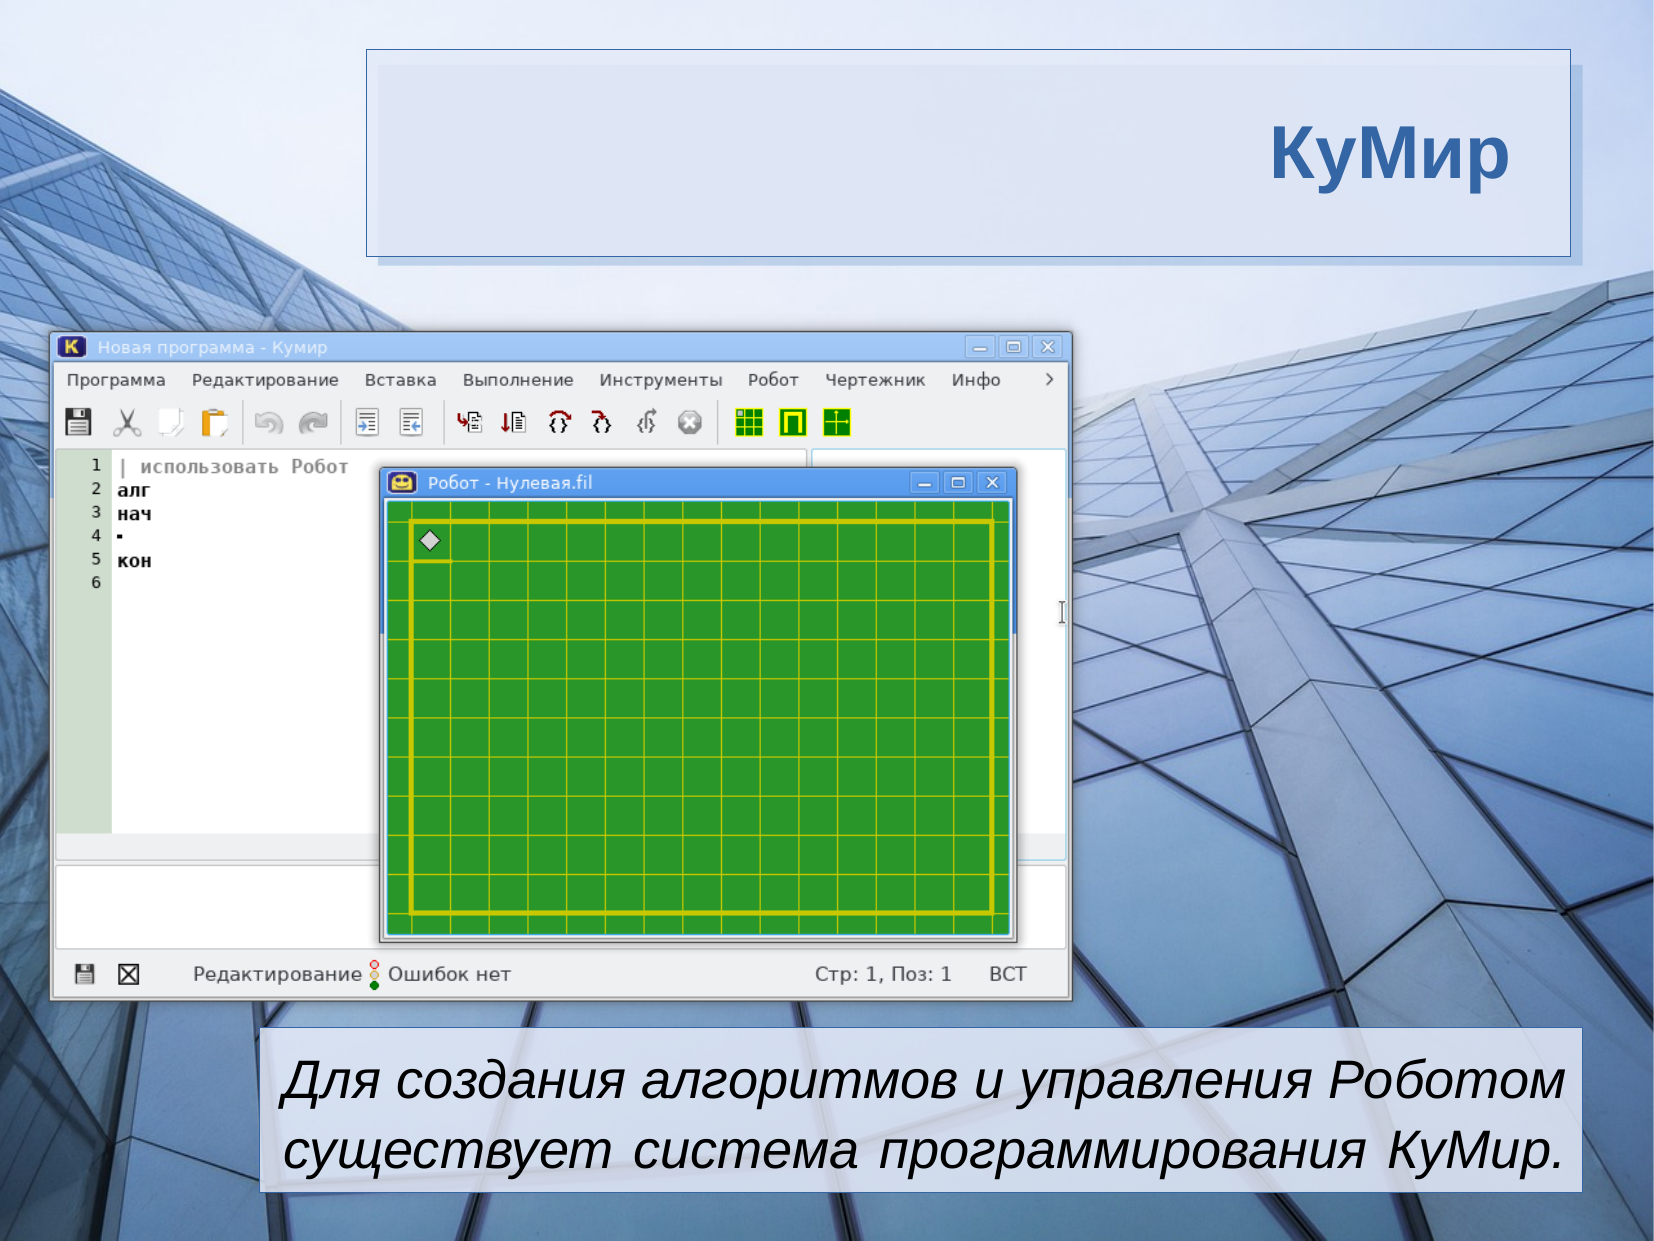

# КуМир
Для создания алгоритмов и управления Роботом существует система программирования КуМир.